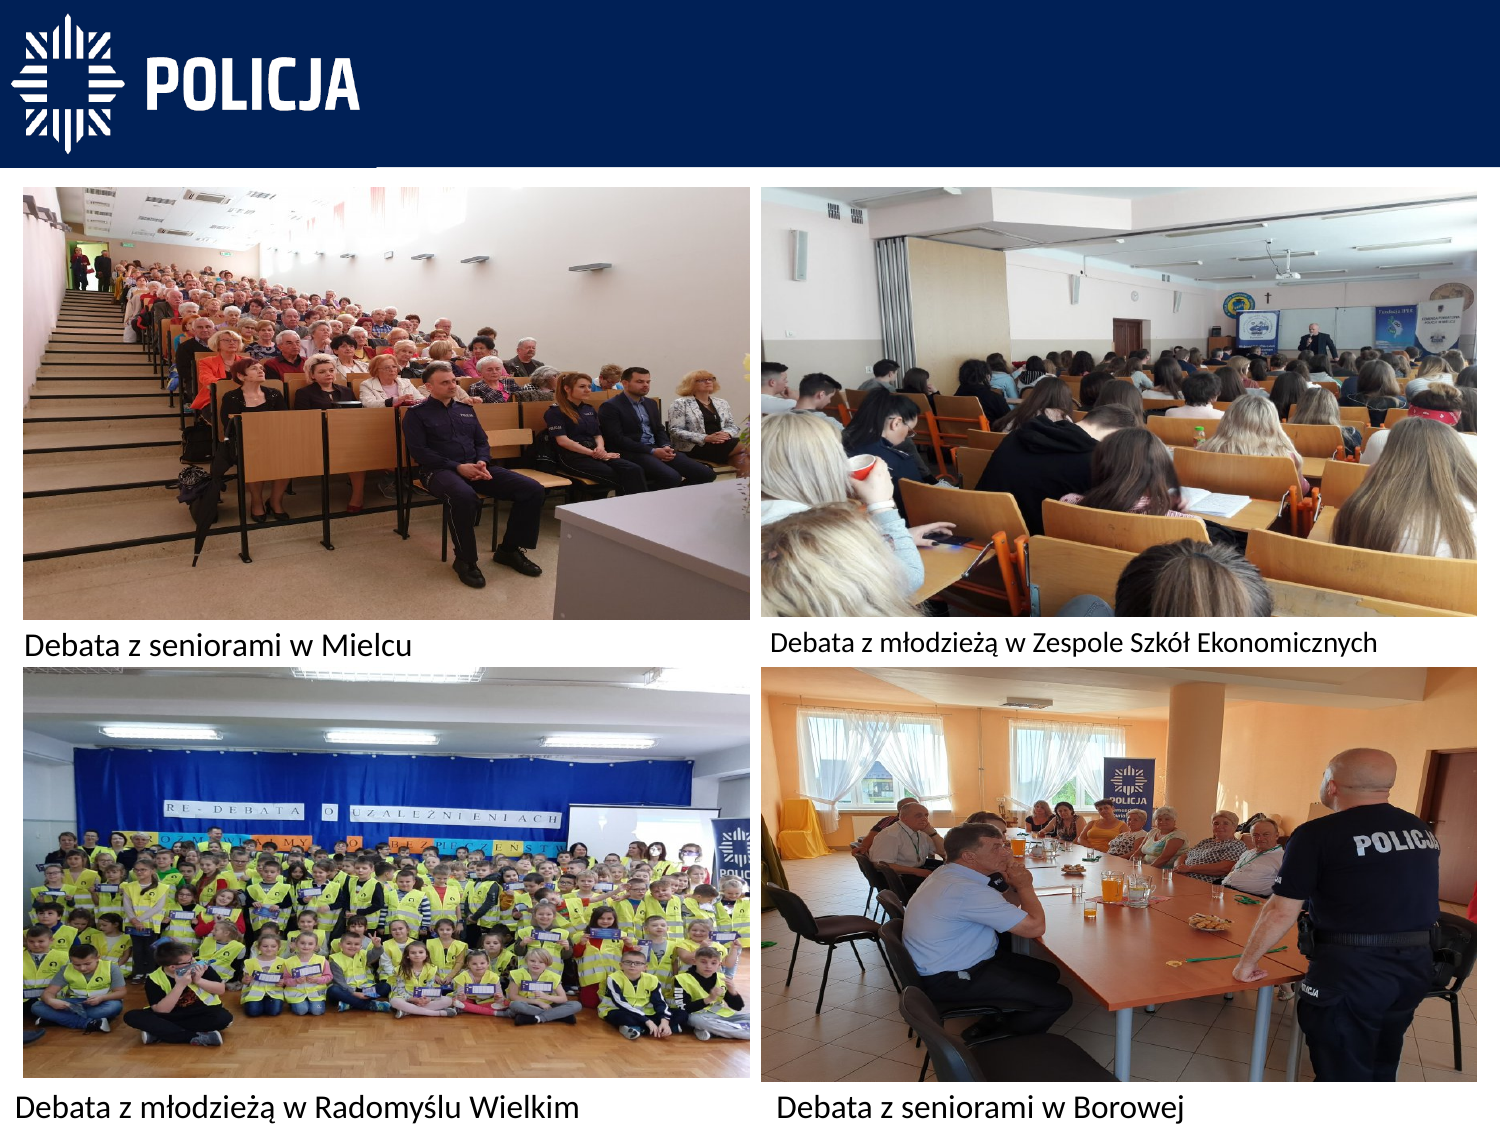

Debata z seniorami w Mielcu
Debata z młodzieżą w Zespole Szkół Ekonomicznych
Debata z młodzieżą w Radomyślu Wielkim
Debata z seniorami w Borowej